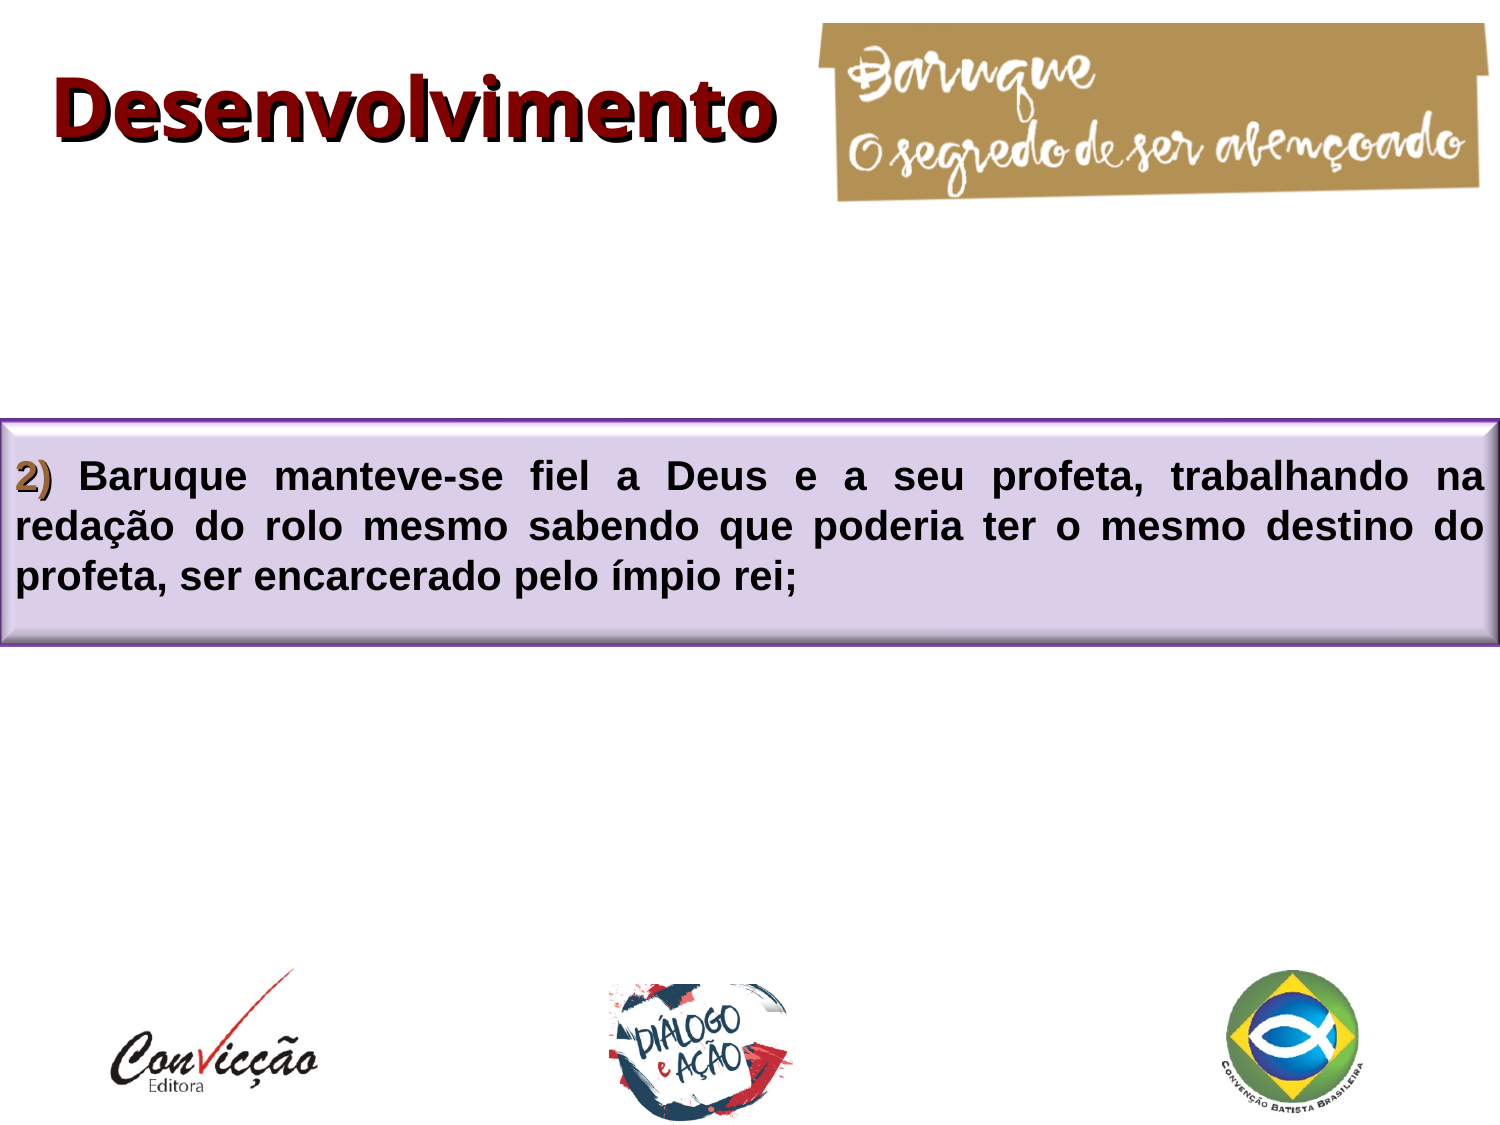

Desenvolvimento
2) Baruque manteve-se fiel a Deus e a seu profeta, trabalhando na redação do rolo mesmo sabendo que poderia ter o mesmo destino do profeta, ser encarcerado pelo ímpio rei;